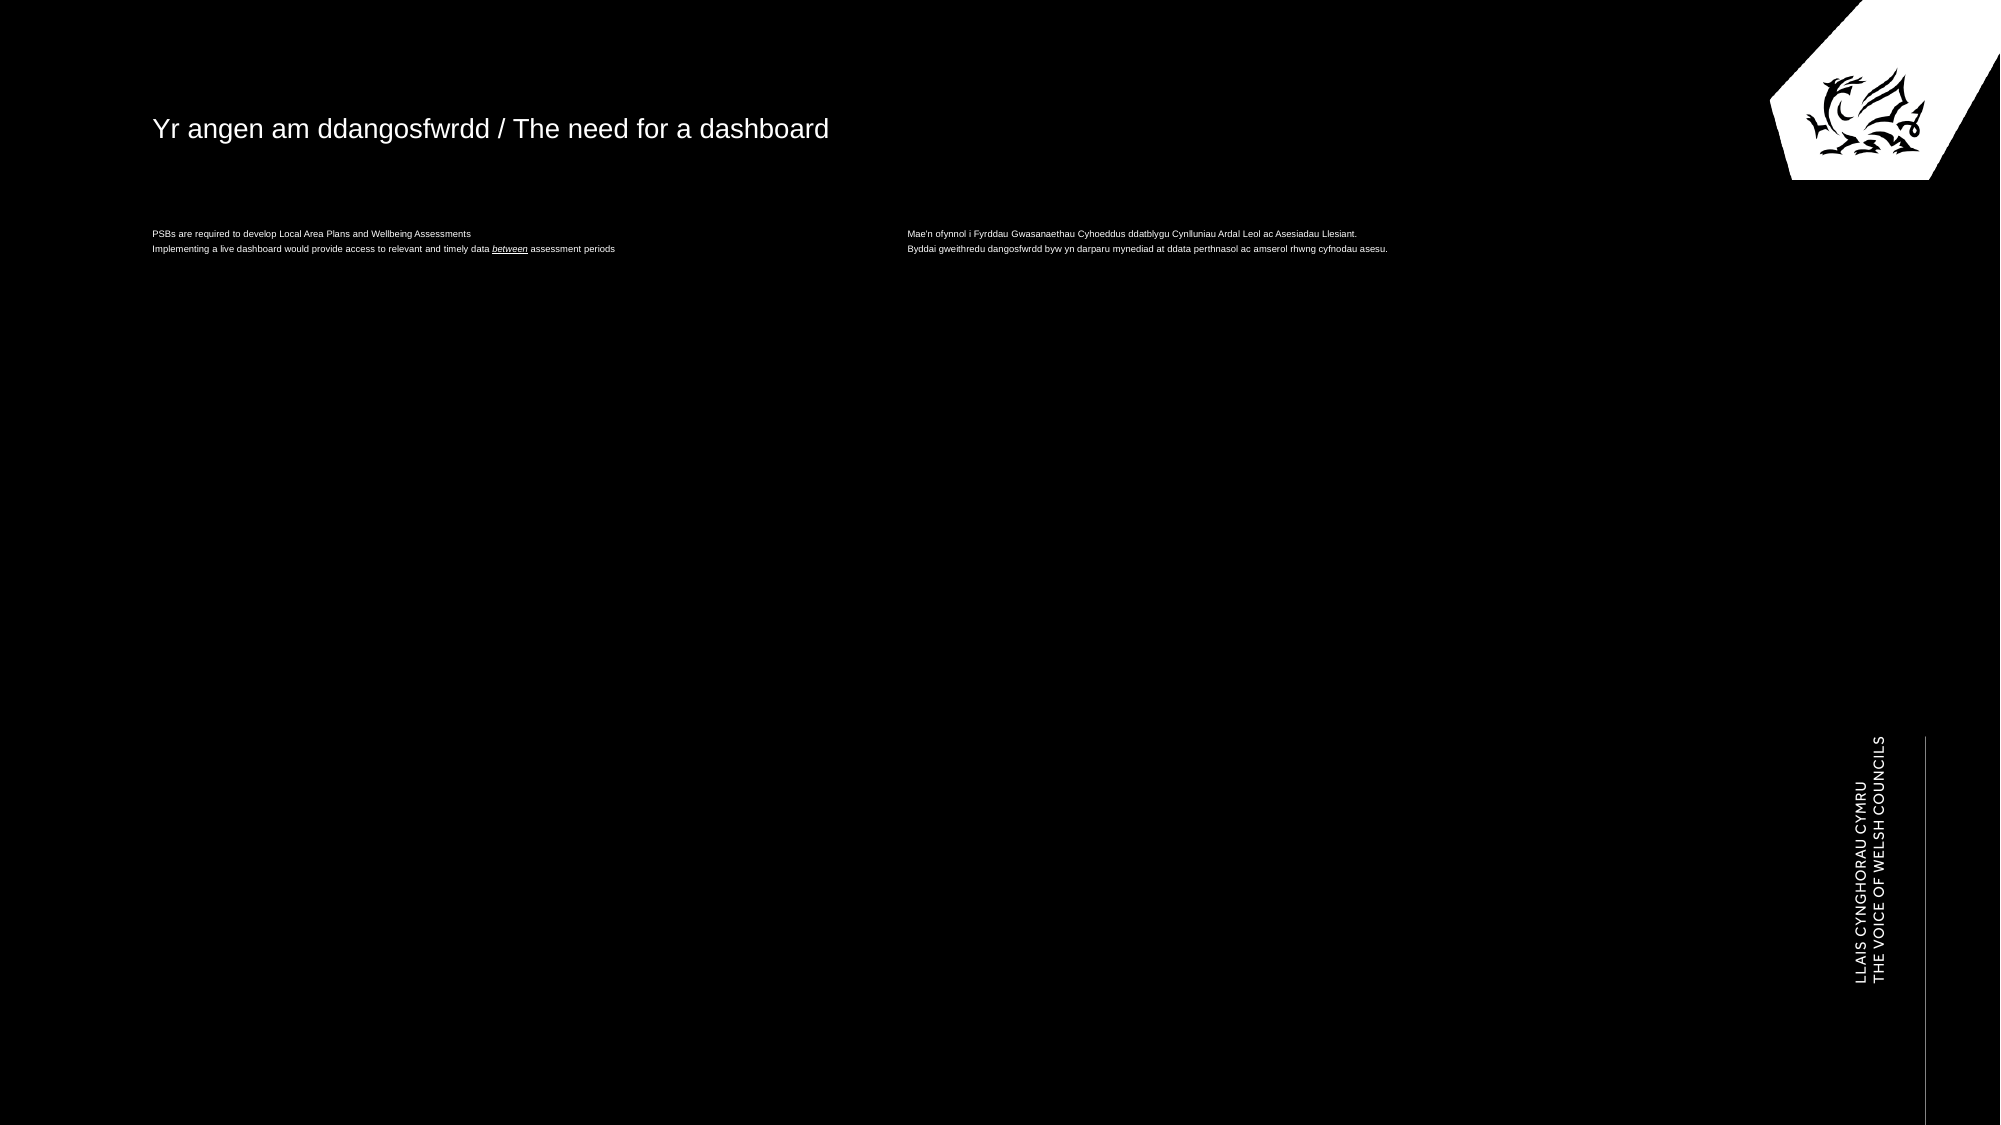

Yr angen am ddangosfwrdd / The need for a dashboard
# PSBs are required to develop Local Area Plans and Wellbeing Assessments
Implementing a live dashboard would provide access to relevant and timely data between assessment periods
Mae'n ofynnol i Fyrddau Gwasanaethau Cyhoeddus ddatblygu Cynlluniau Ardal Leol ac Asesiadau Llesiant.
Byddai gweithredu dangosfwrdd byw yn darparu mynediad at ddata perthnasol ac amserol rhwng cyfnodau asesu.